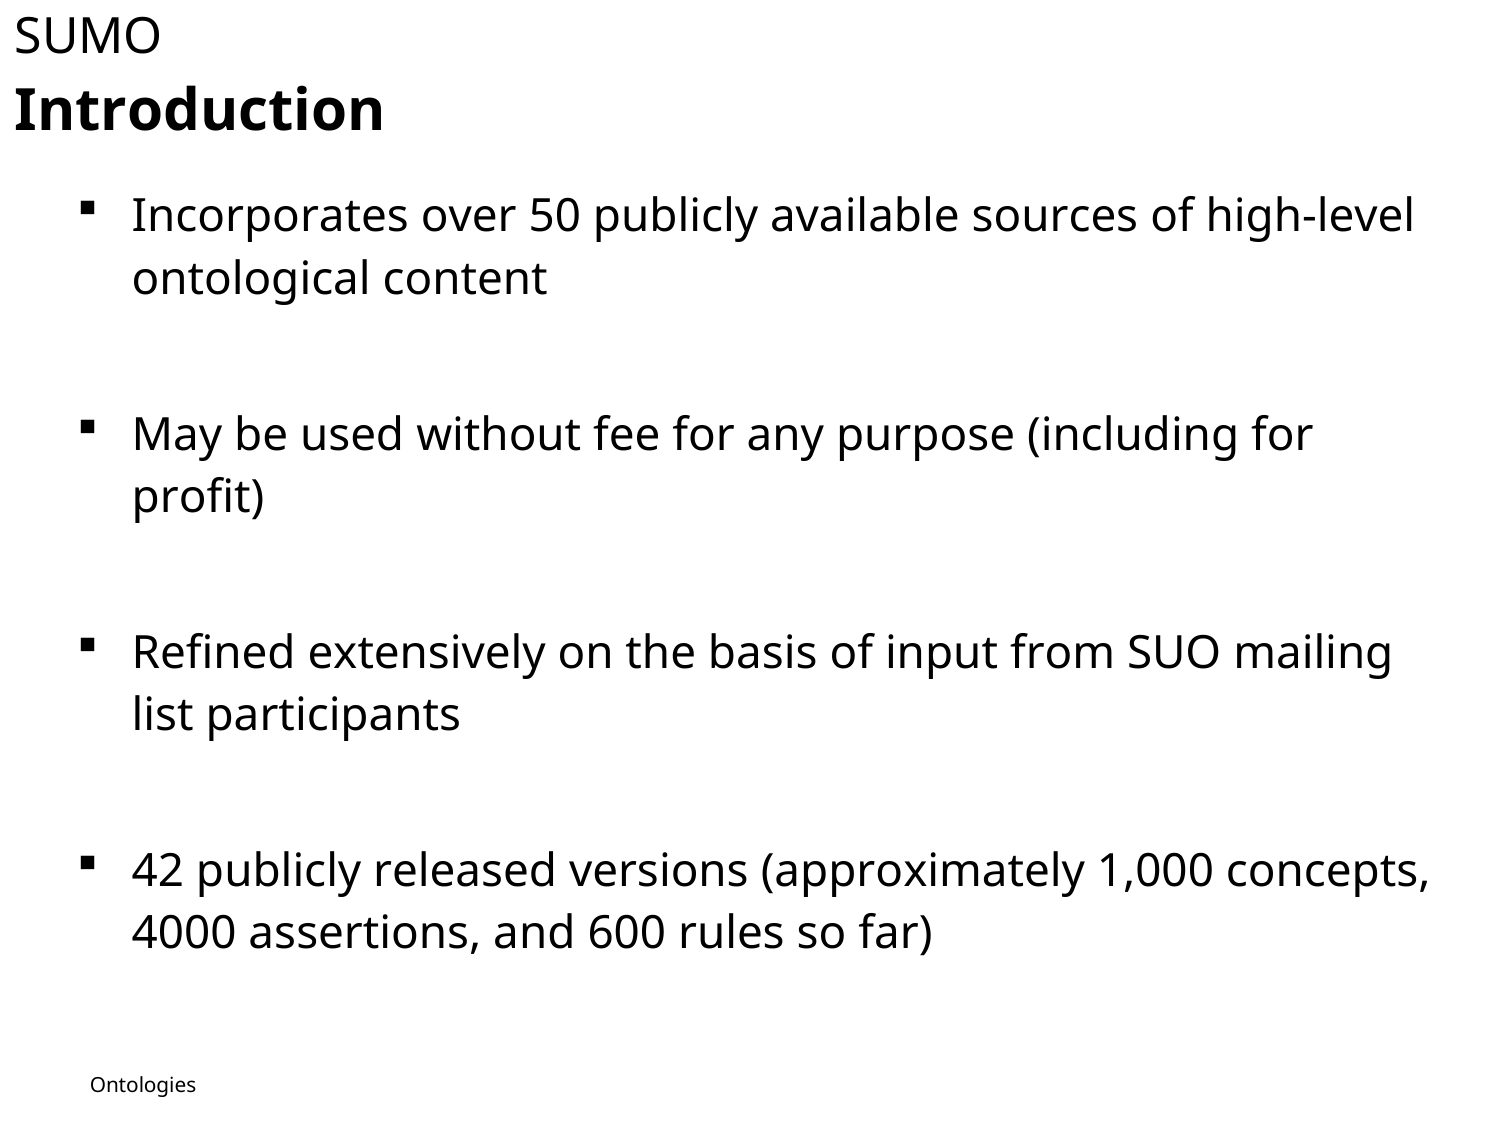

# SUMO Introduction
Incorporates over 50 publicly available sources of high-level ontological content
May be used without fee for any purpose (including for profit)
Refined extensively on the basis of input from SUO mailing list participants
42 publicly released versions (approximately 1,000 concepts, 4000 assertions, and 600 rules so far)